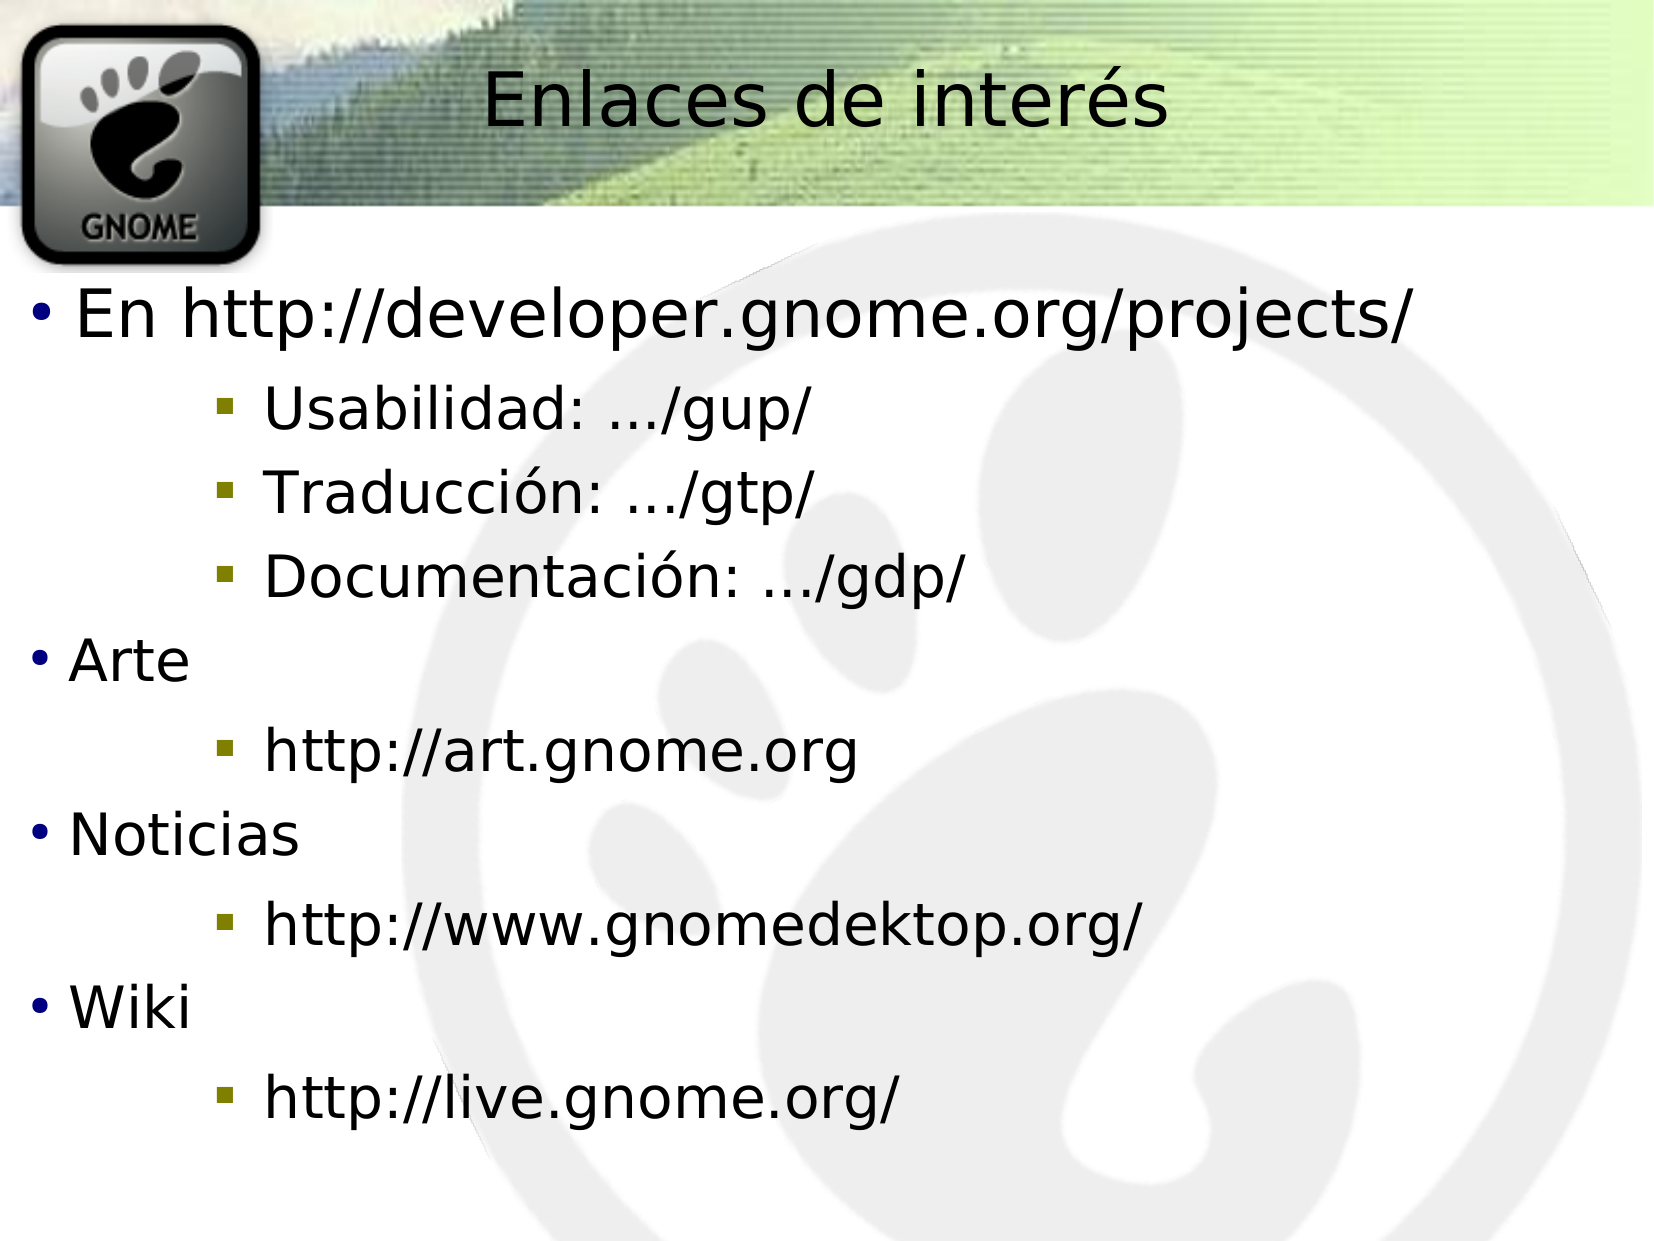

# Enlaces de interés
 En http://developer.gnome.org/projects/
Usabilidad: .../gup/
Traducción: .../gtp/
Documentación: .../gdp/
 Arte
http://art.gnome.org
 Noticias
http://www.gnomedektop.org/
 Wiki
http://live.gnome.org/